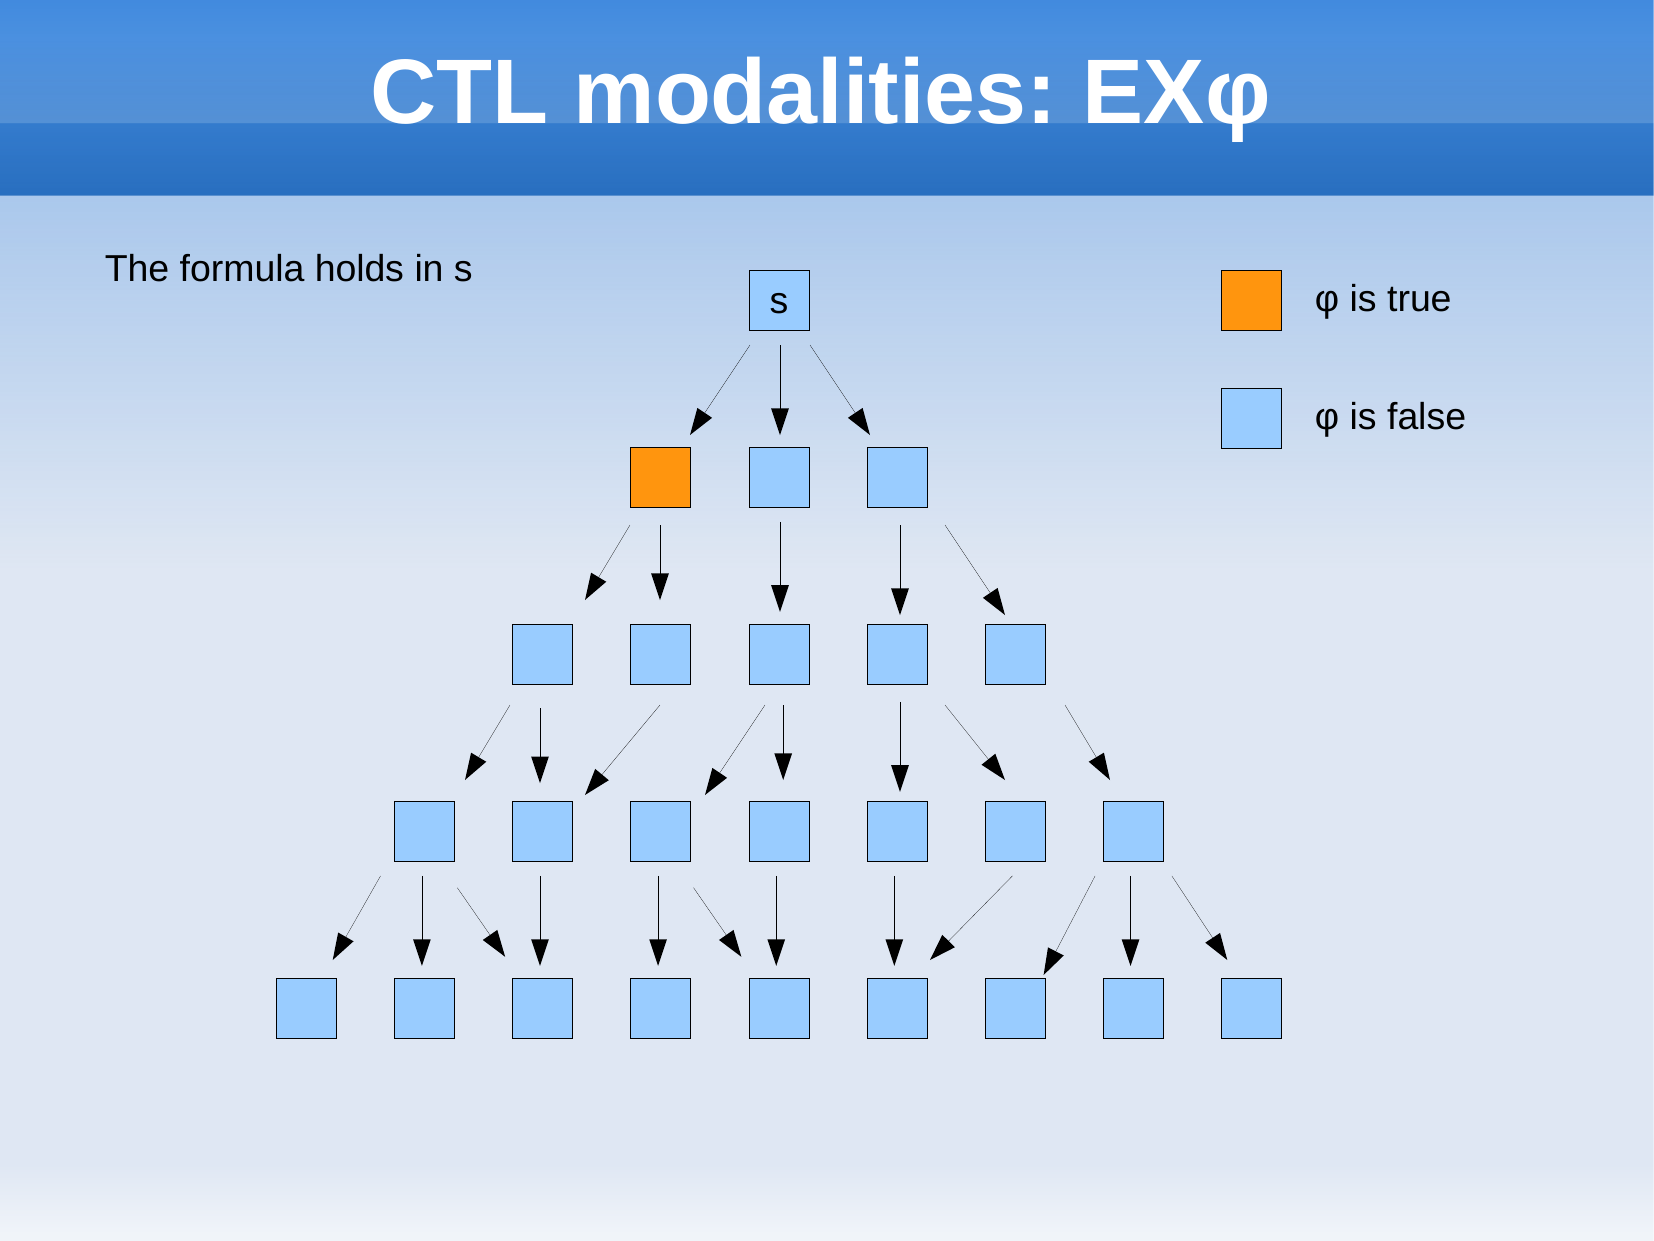

# CTL modalities: EXφ
The formula holds in s
s
φ is true
φ is false